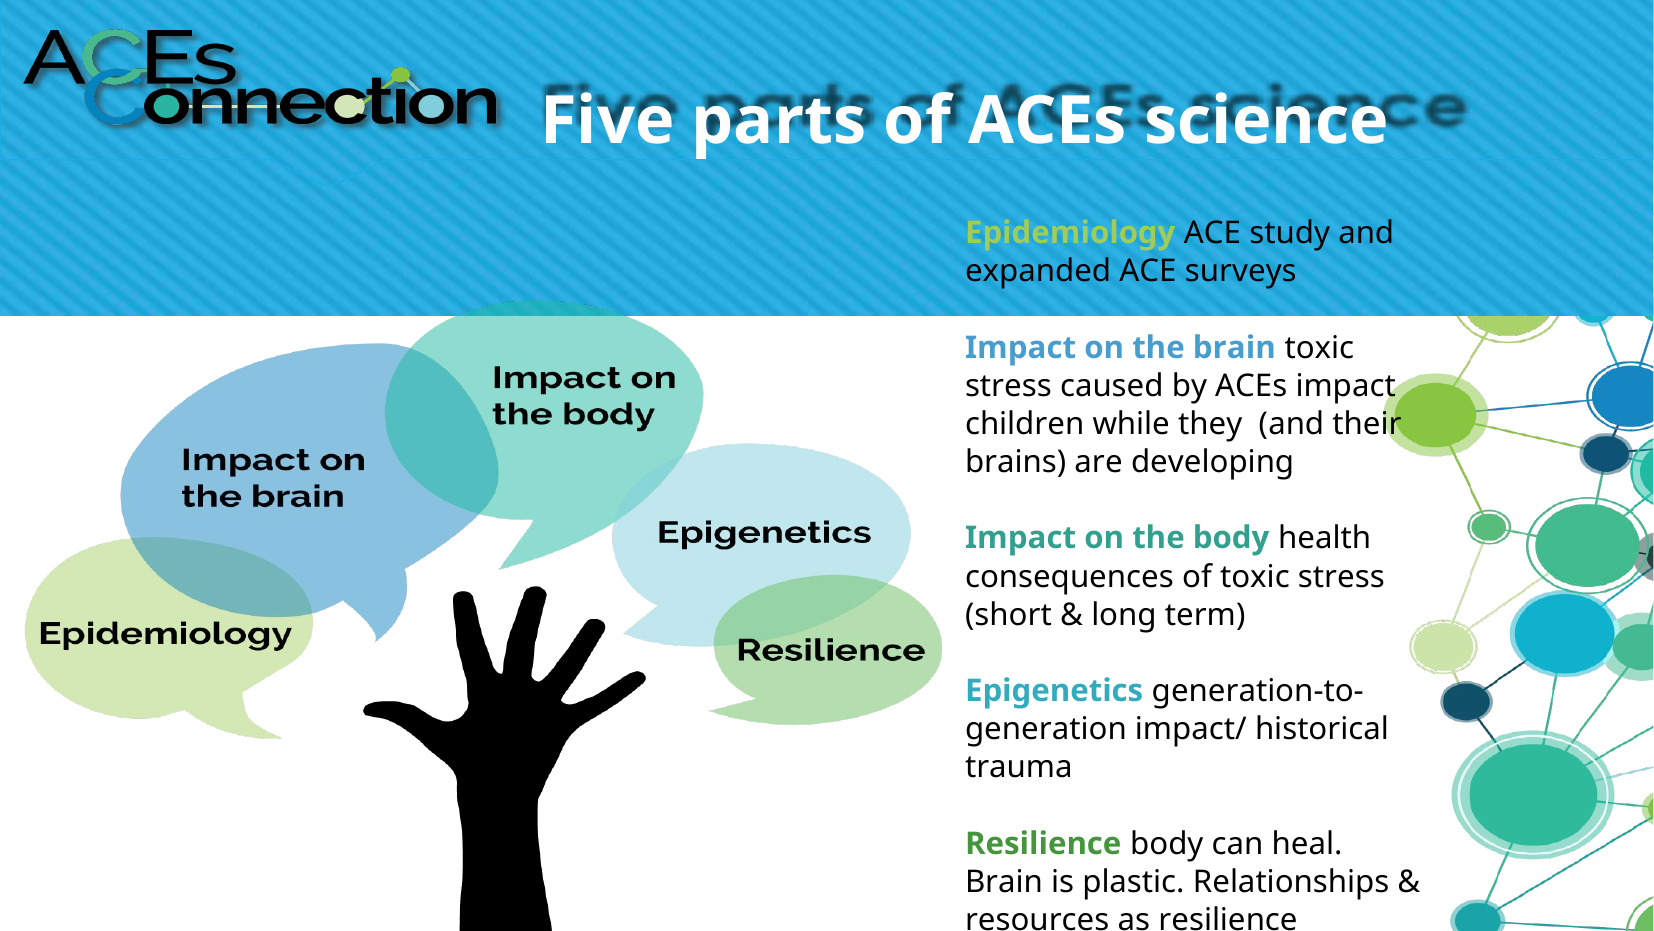

Five parts of ACEs science
Epidemiology ACE study and
expanded ACE surveys
Impact on the brain toxic
stress caused by ACEs impact
children while they (and their
brains) are developing
Impact on the body health
consequences of toxic stress
(short & long term)
Epigenetics generation-to-
generation impact/ historical
trauma
Resilience body can heal.
Brain is plastic. Relationships &
resources as resilience